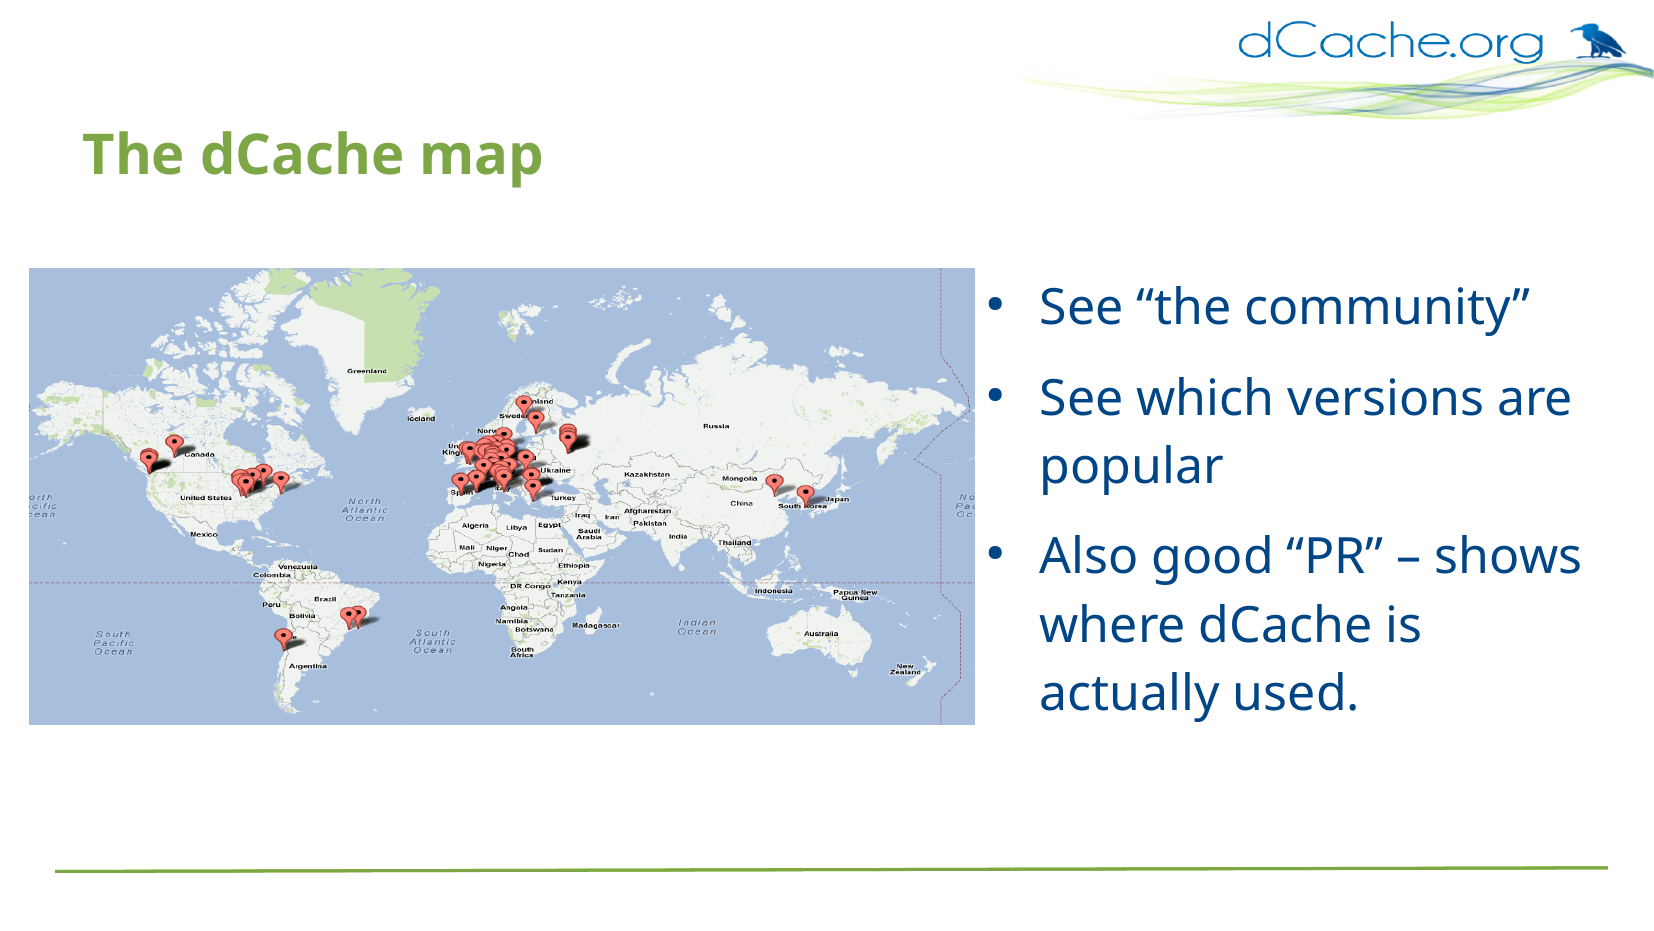

# The dCache map
See “the community”
See which versions are popular
Also good “PR” – shows where dCache is actually used.